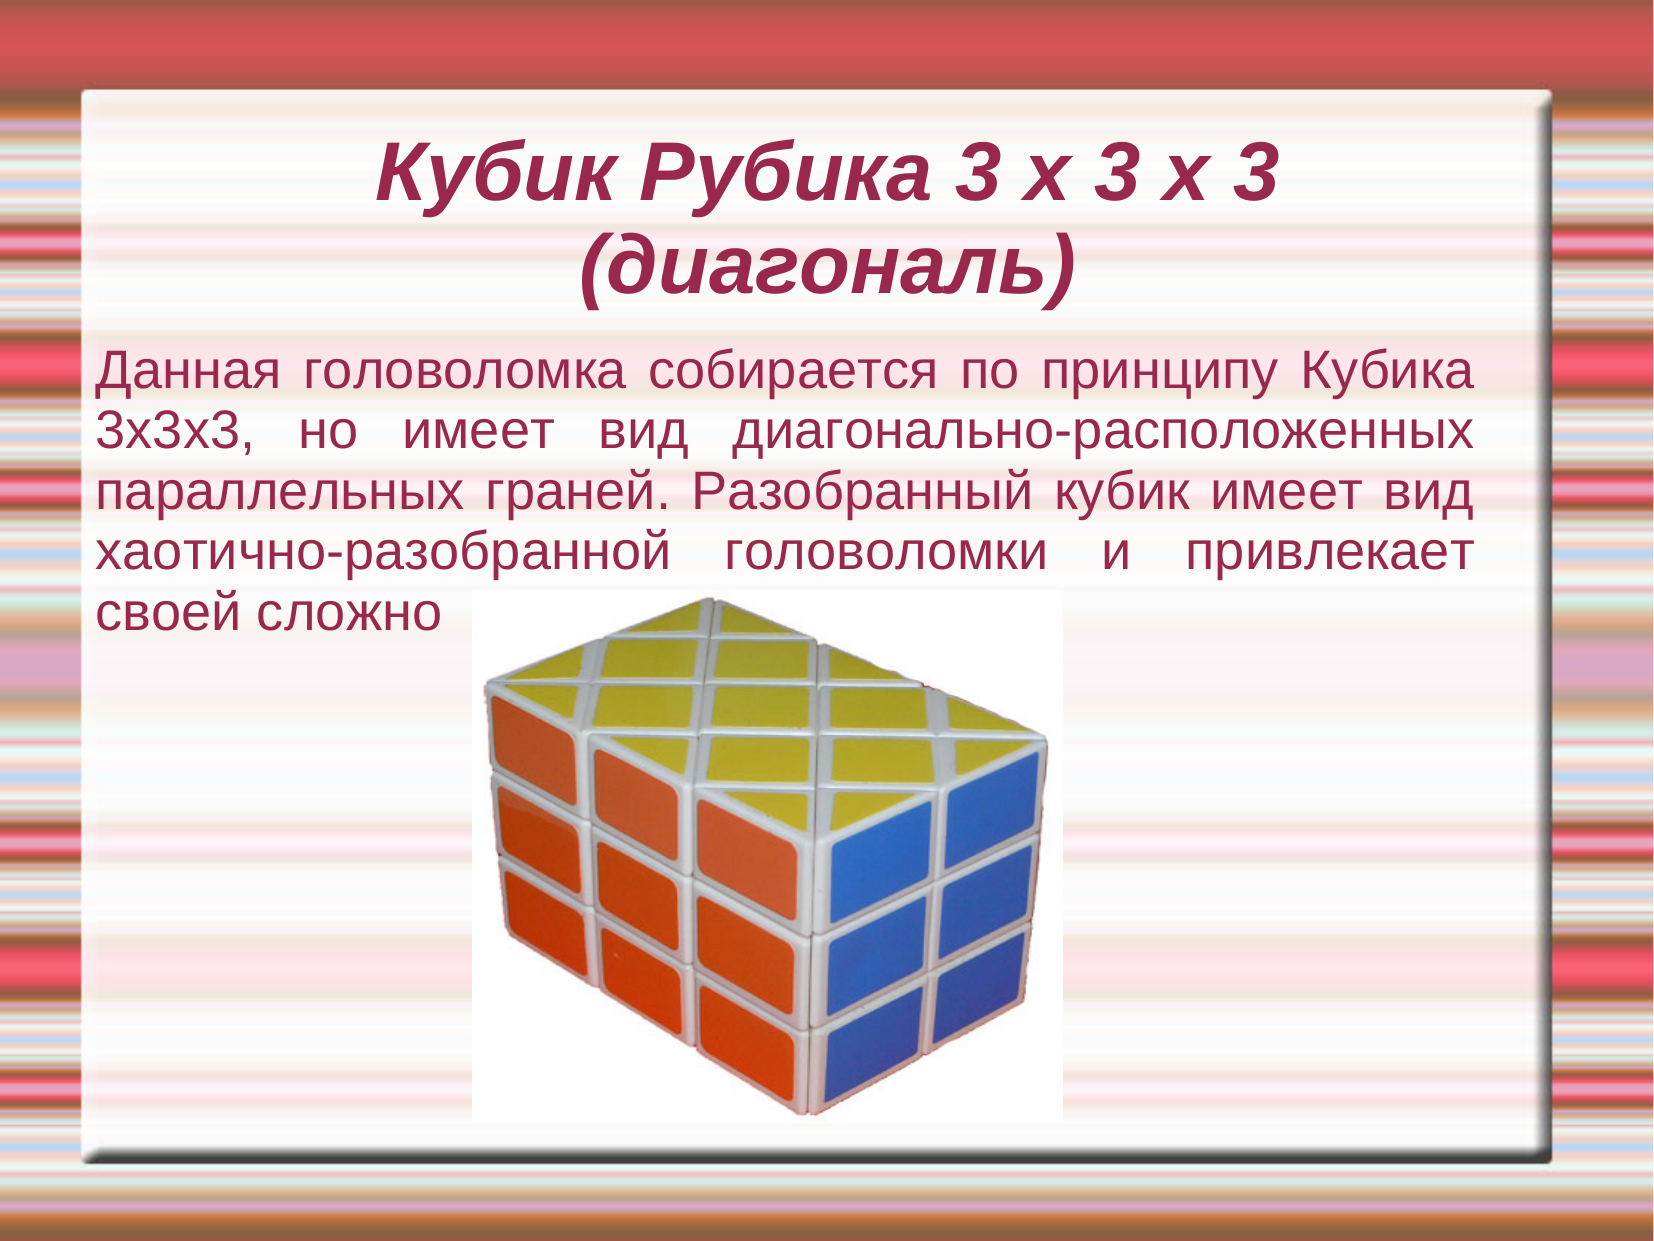

Данная головоломка собирается по принципу Кубика 3х3х3, но имеет вид диагонально-расположенных параллельных граней. Разобранный кубик имеет вид хаотично-разобранной головоломки и привлекает своей сложно
# Кубик Рубика 3 х 3 х 3 (диагональ)